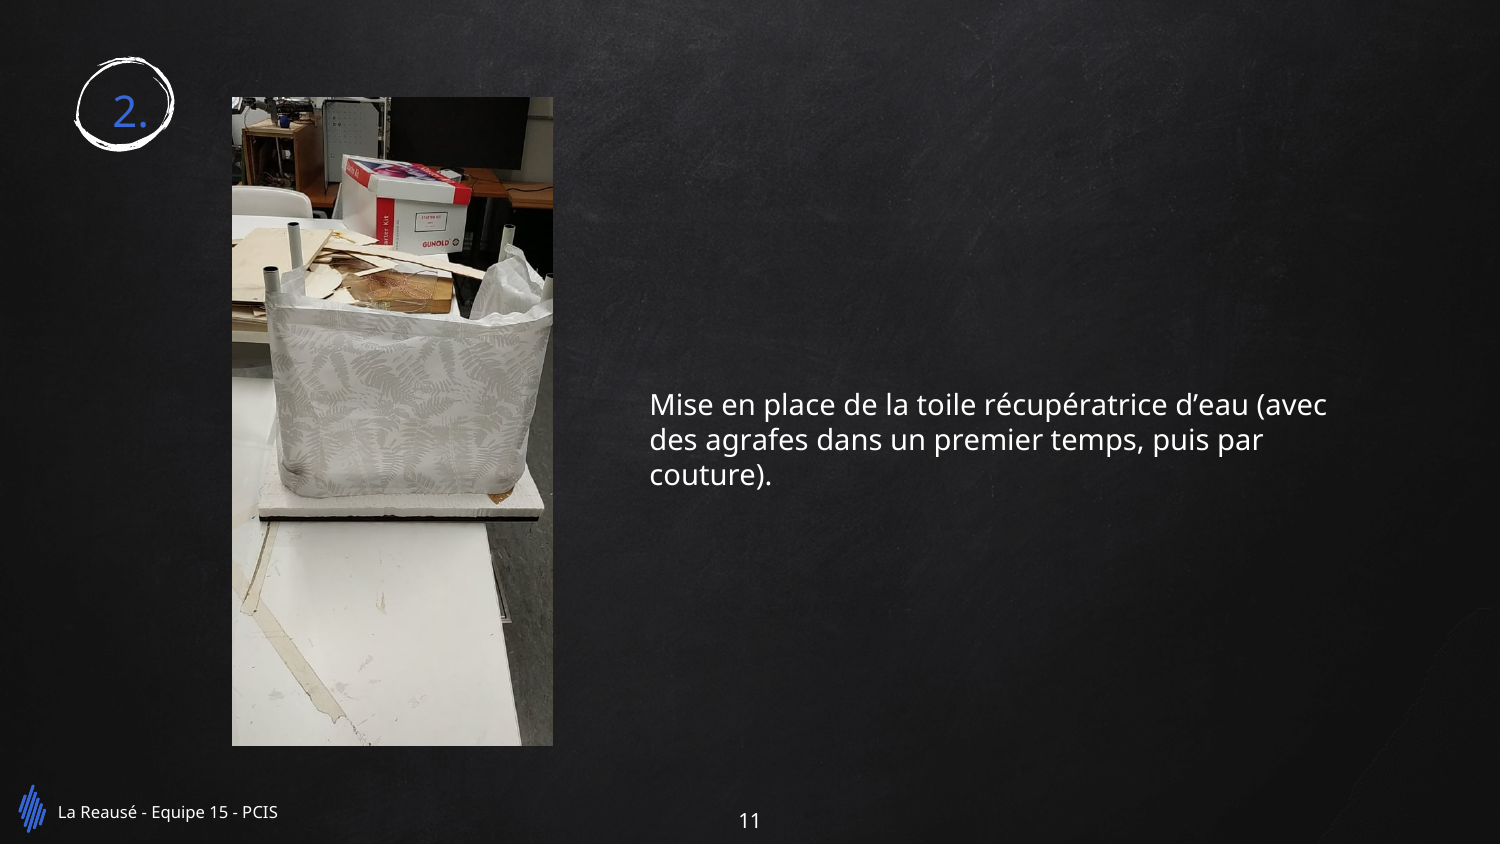

2.
Mise en place de la toile récupératrice d’eau (avec des agrafes dans un premier temps, puis par couture).
La Reausé - Equipe 15 - PCIS